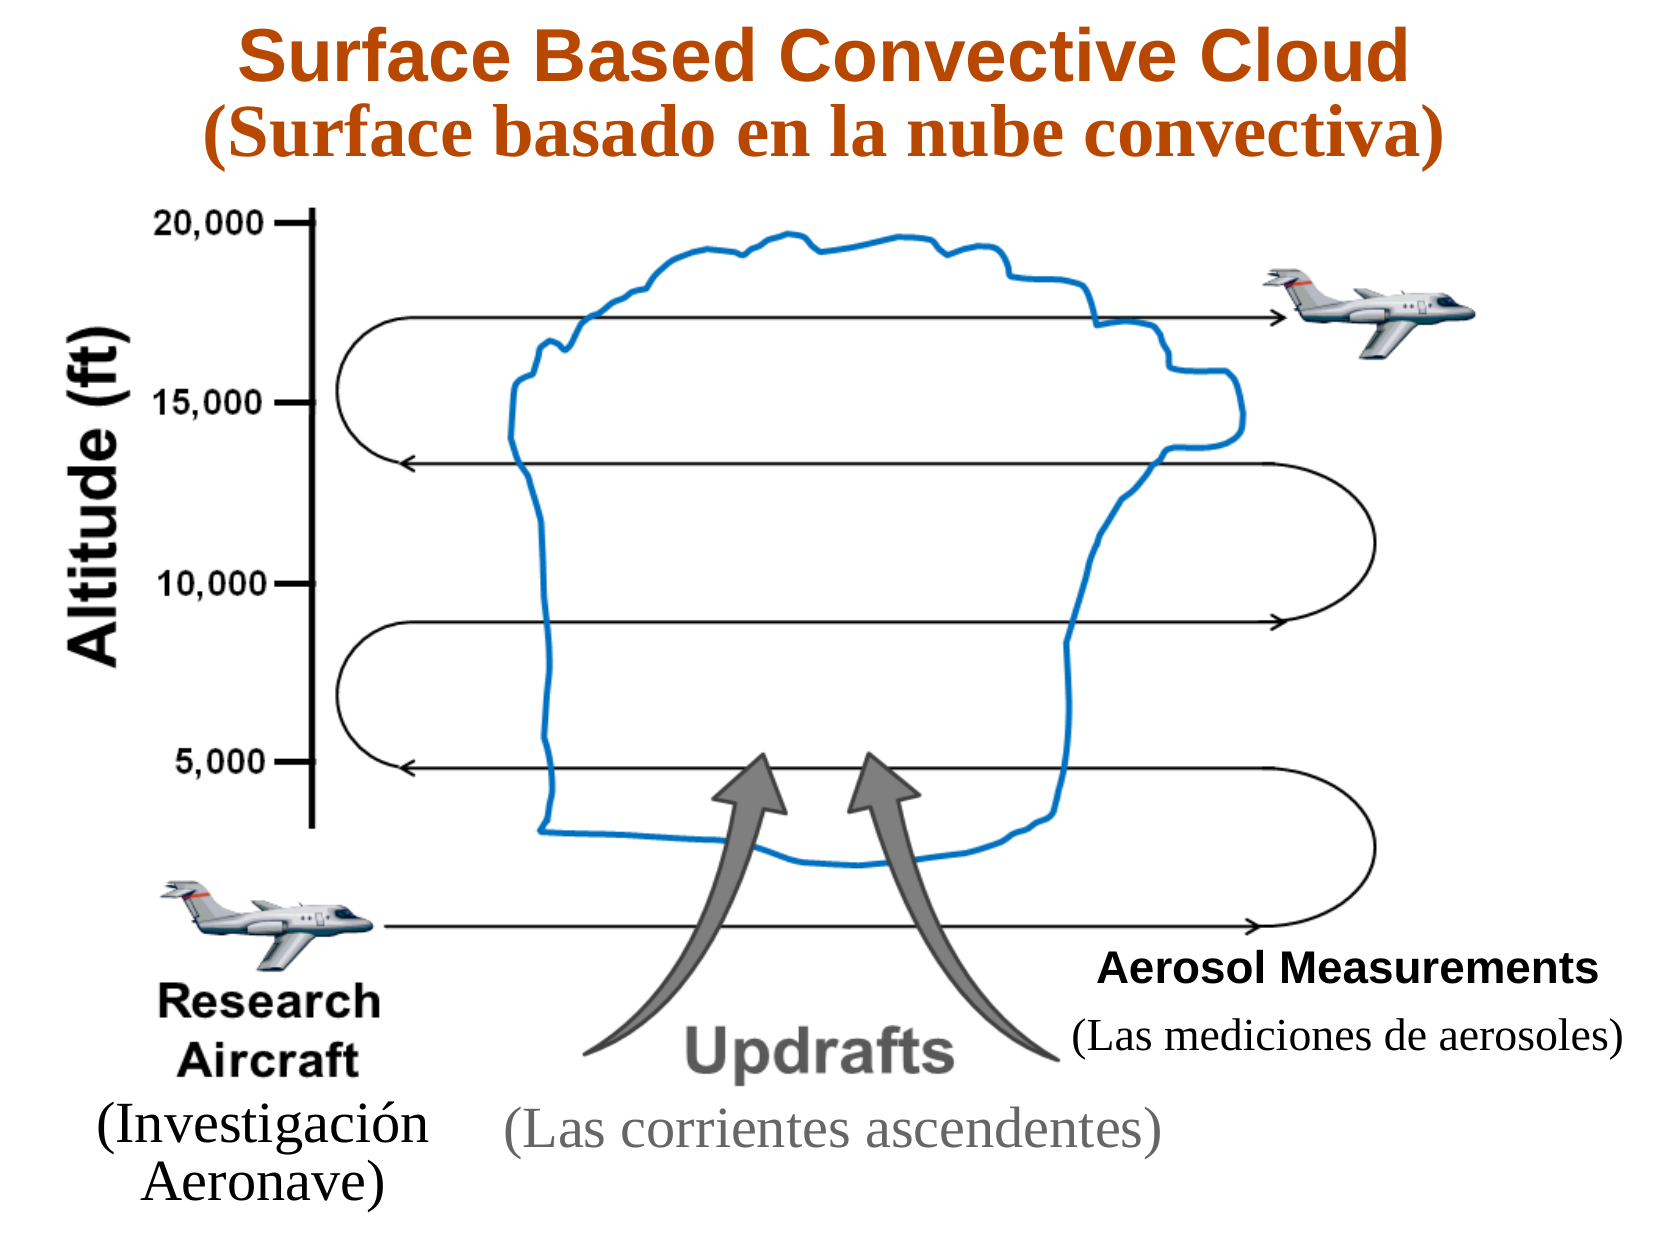

# Surface Based Convective Cloud (Surface basado en la nube convectiva)
Aerosol Measurements
(Las mediciones de aerosoles)
(Las corrientes ascendentes)
(Investigación
Aeronave)